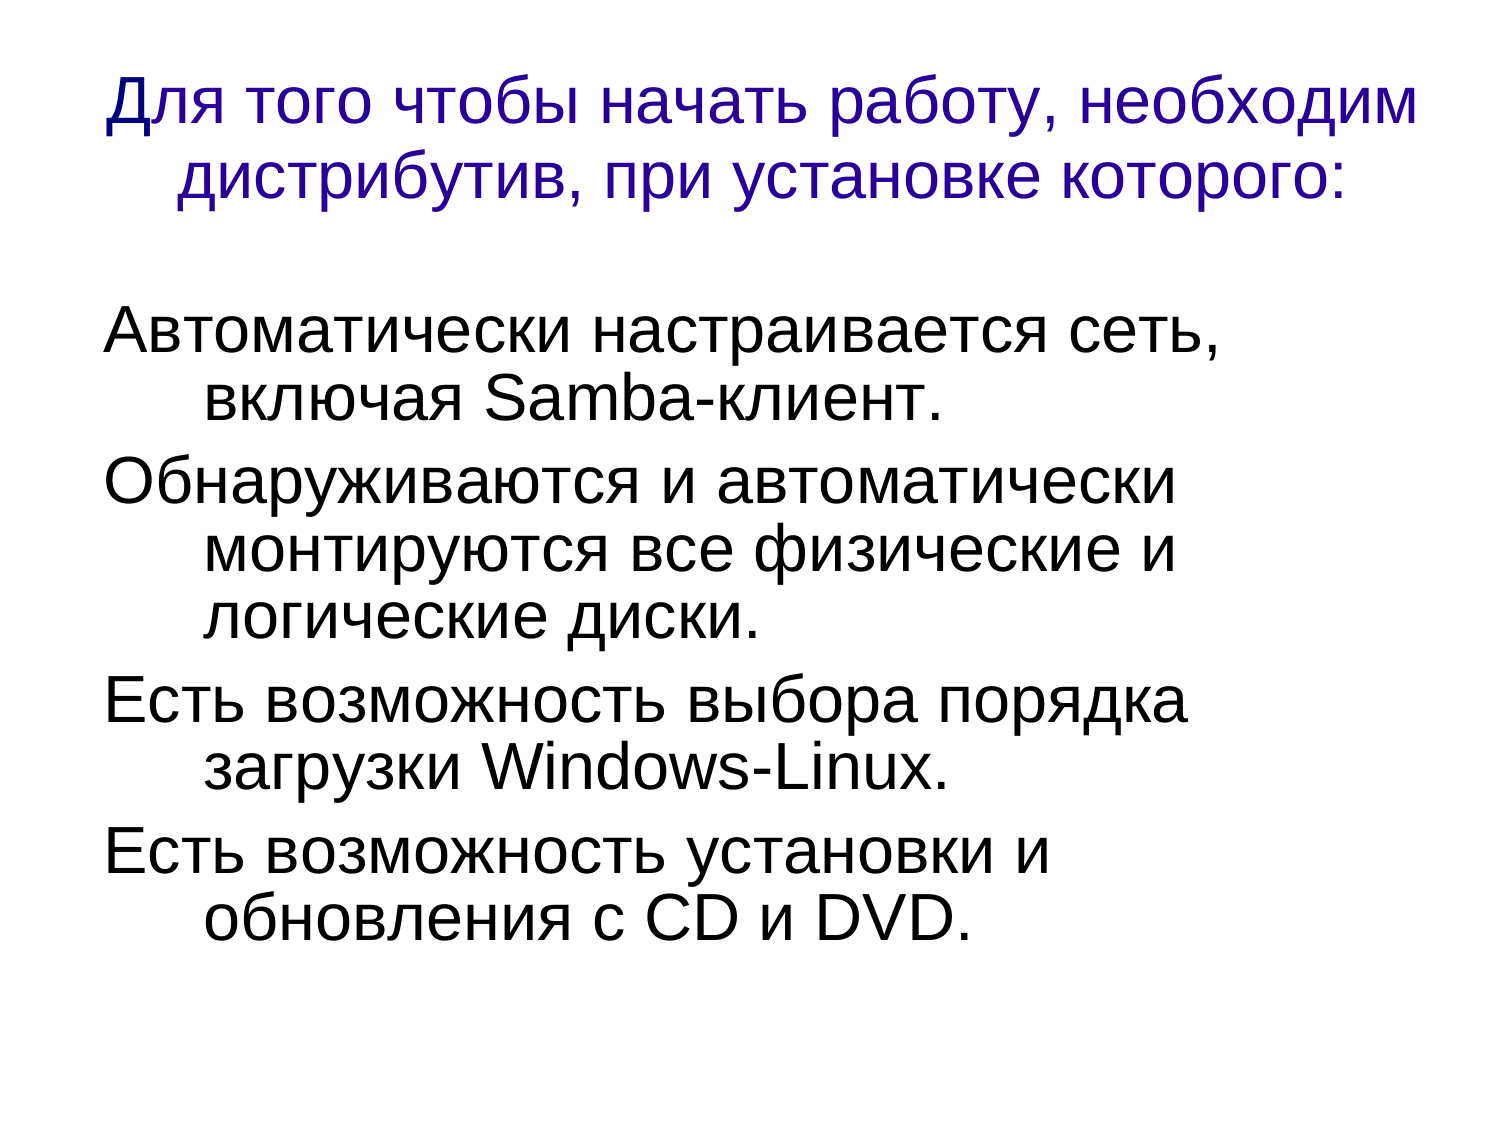

# Для того чтобы начать работу, необходим дистрибутив, при установке которого:
Автоматически настраивается сеть, включая Samba-клиент.
Обнаруживаются и автоматически монтируются все физические и логические диски.
Есть возможность выбора порядка загрузки Windows-Linux.
Есть возможность установки и обновления с CD и DVD.